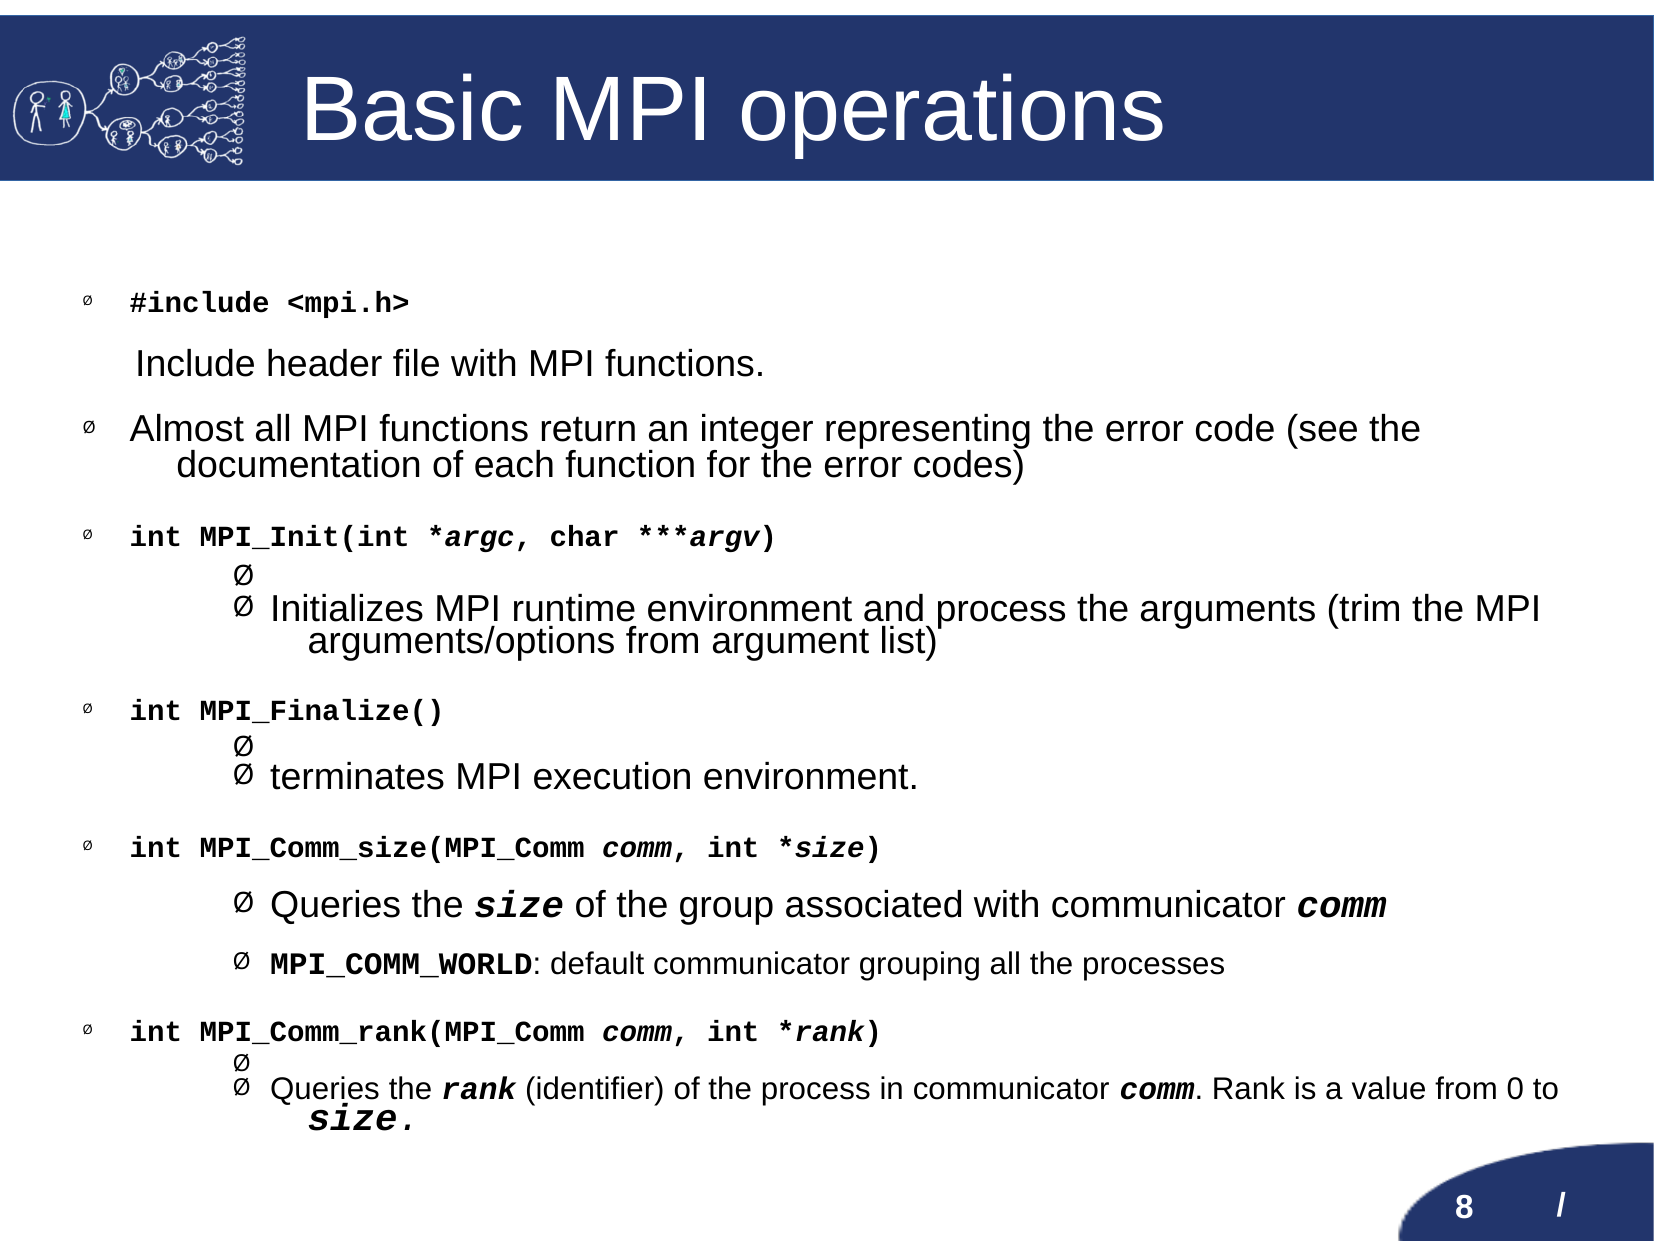

# Basic MPI operations
#include <mpi.h>
 Include header file with MPI functions.
Almost all MPI functions return an integer representing the error code (see the documentation of each function for the error codes)
int MPI_Init(int *argc, char ***argv)
Initializes MPI runtime environment and process the arguments (trim the MPI arguments/options from argument list)
int MPI_Finalize()
terminates MPI execution environment.
int MPI_Comm_size(MPI_Comm comm, int *size)
Queries the size of the group associated with communicator comm
MPI_COMM_WORLD: default communicator grouping all the processes
int MPI_Comm_rank(MPI_Comm comm, int *rank)
Queries the rank (identifier) of the process in communicator comm. Rank is a value from 0 to size.